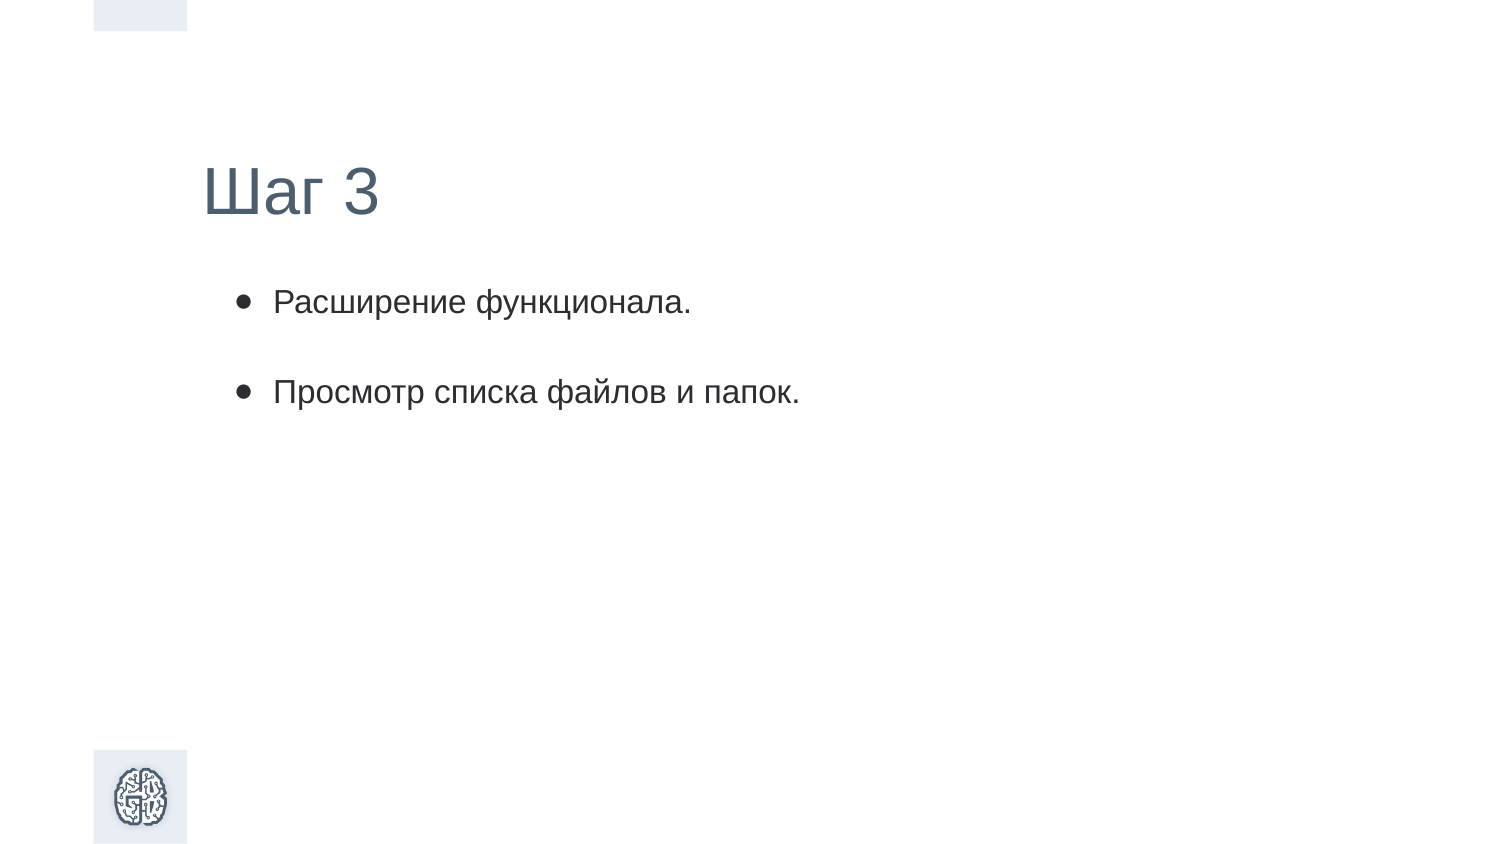

Шаг 3
Расширение функционала.
Просмотр списка файлов и папок.